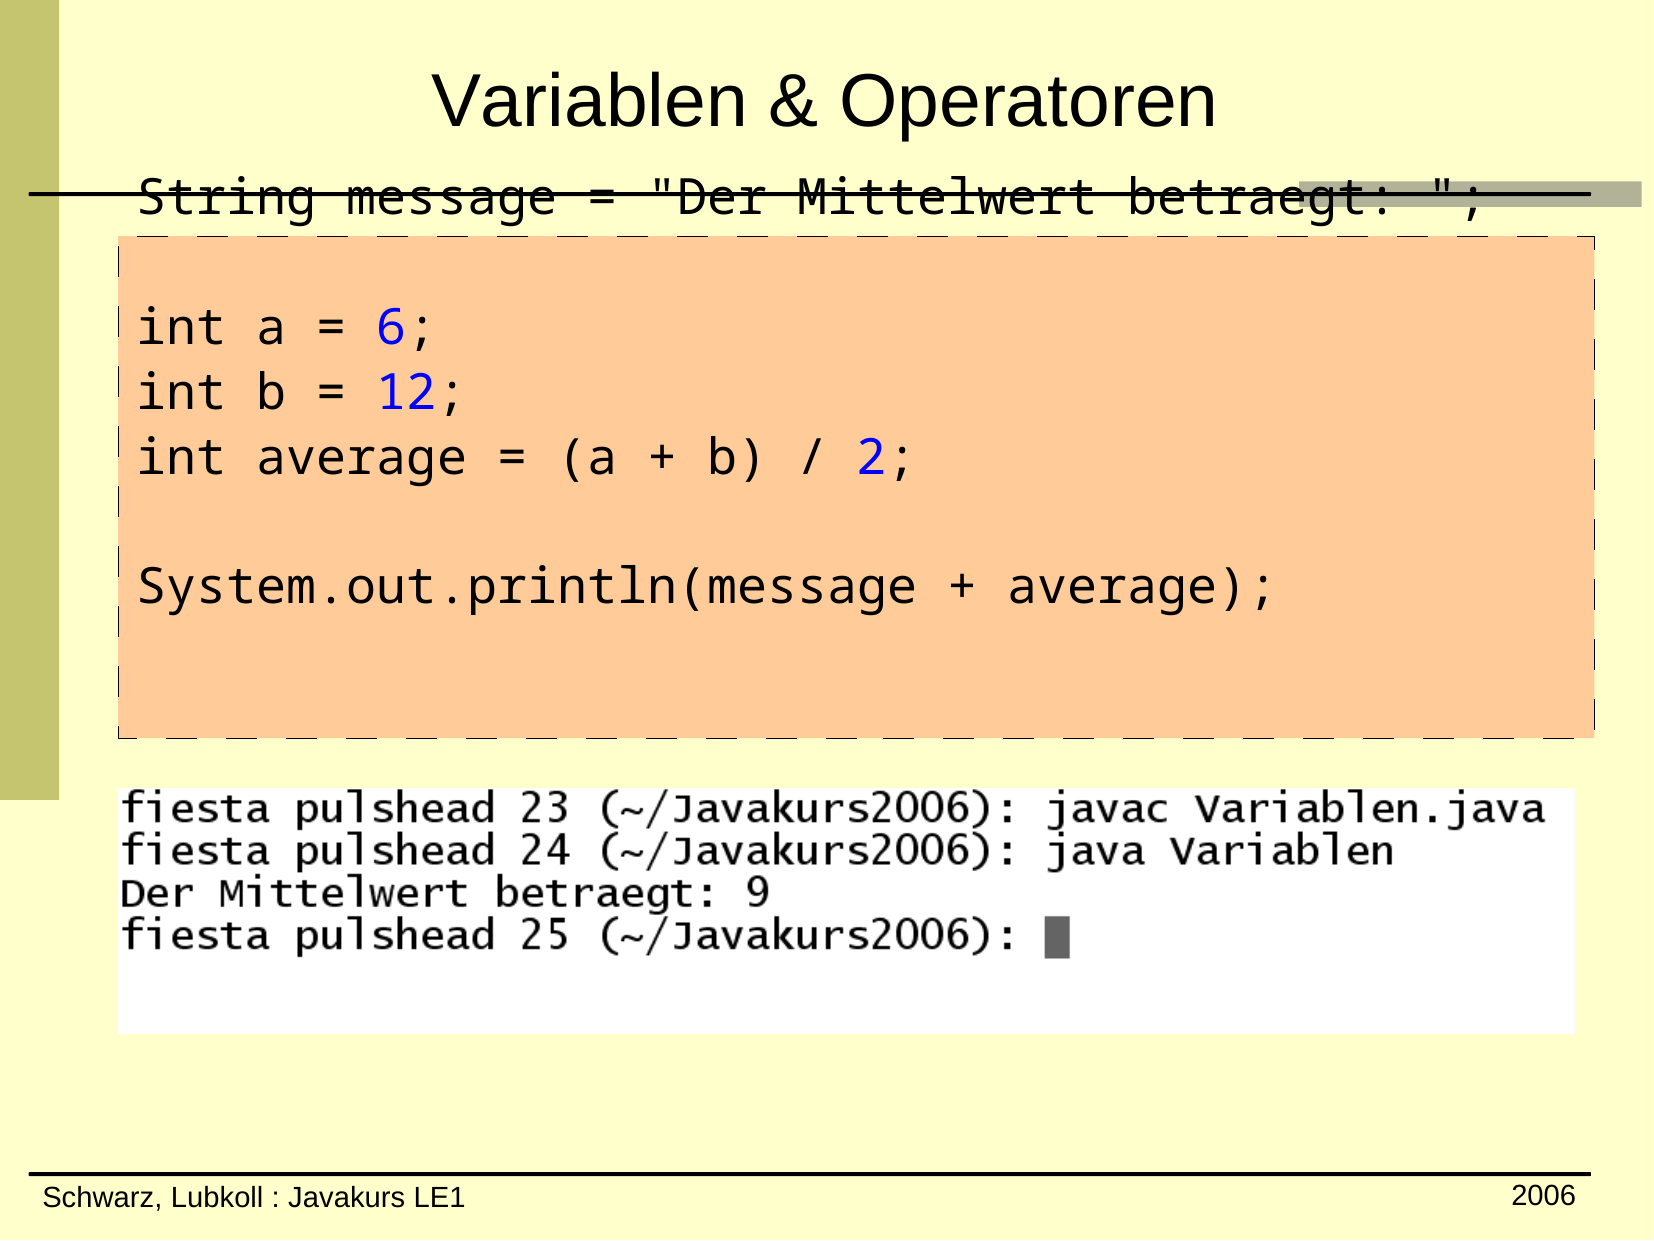

# Variablen & Operatoren
String message = "Der Mittelwert betraegt: ";
int a = 6;
int b = 12;
int average = (a + b) / 2;
System.out.println(message + average);